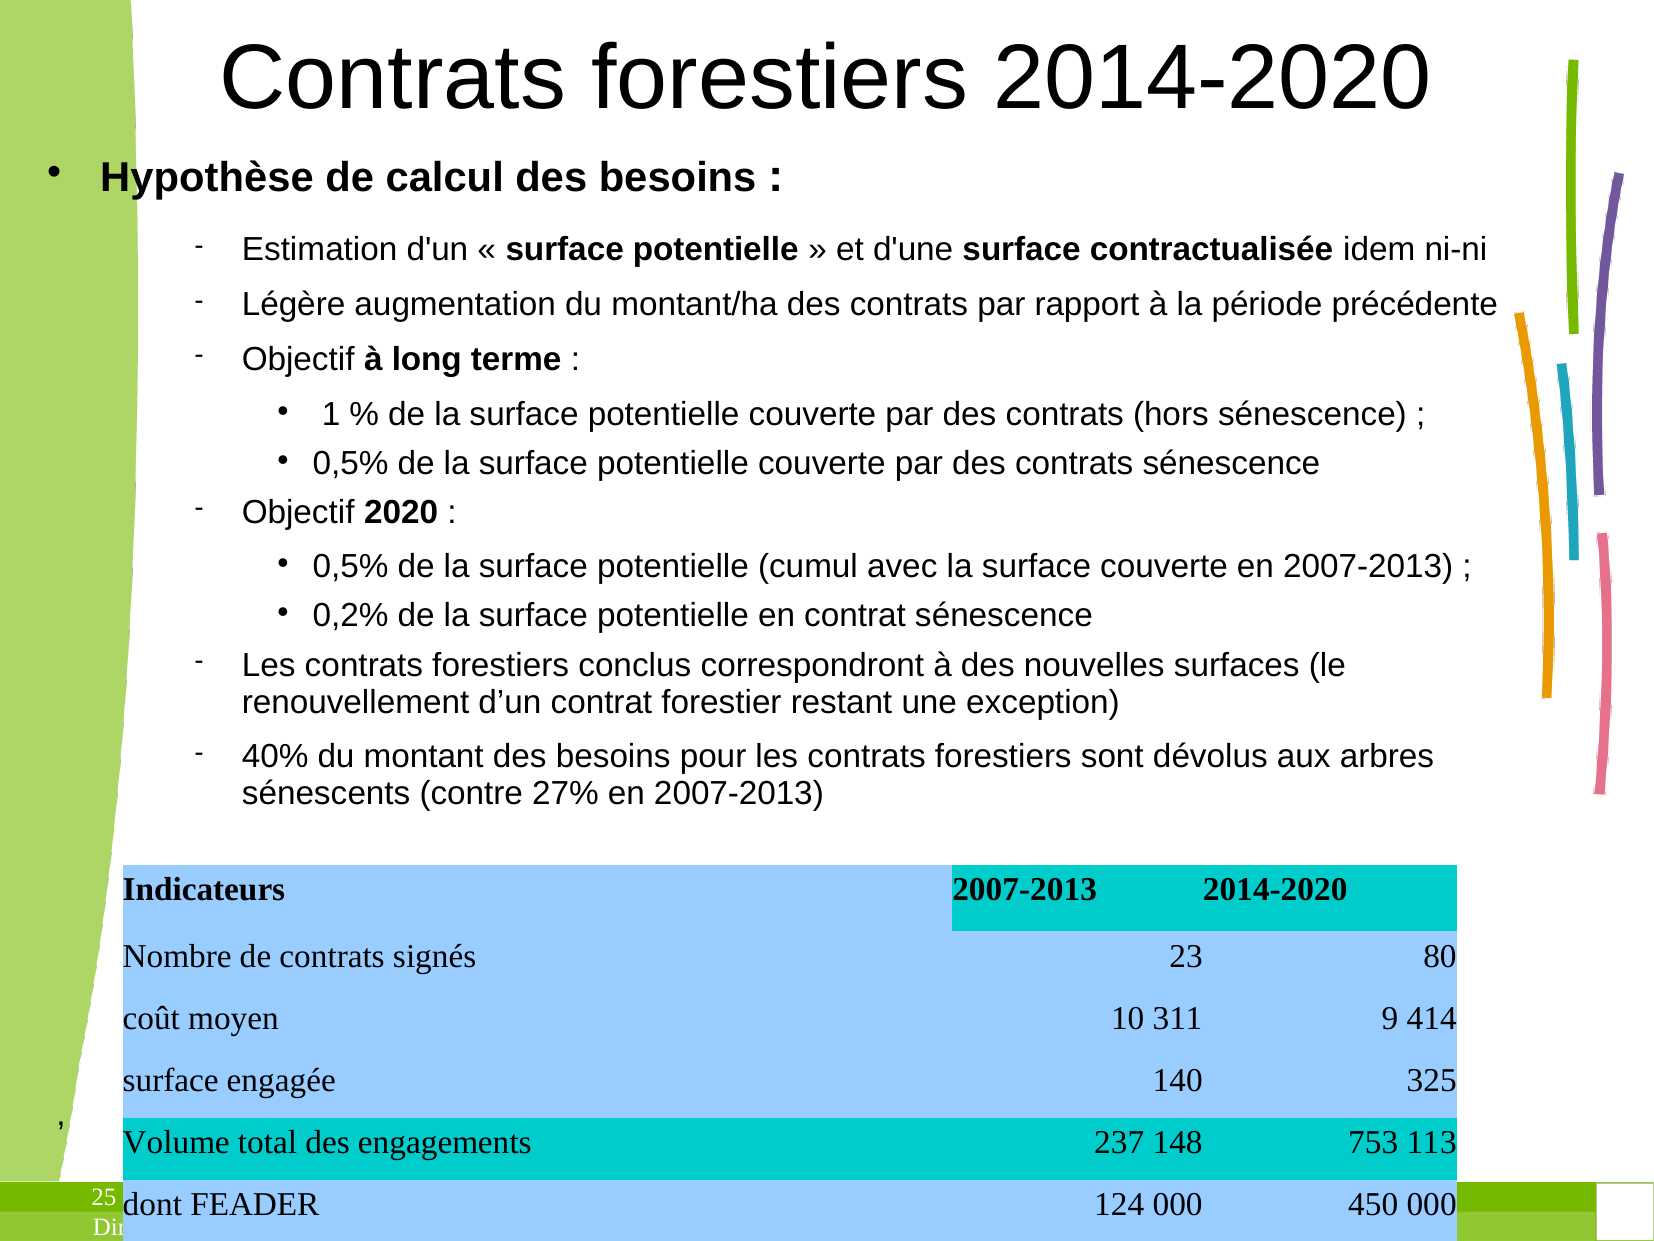

# Contrats forestiers 2014-2020
Hypothèse de calcul des besoins :
Estimation d'un « surface potentielle » et d'une surface contractualisée idem ni-ni
Légère augmentation du montant/ha des contrats par rapport à la période précédente
Objectif à long terme :
 1 % de la surface potentielle couverte par des contrats (hors sénescence) ;
0,5% de la surface potentielle couverte par des contrats sénescence
Objectif 2020 :
0,5% de la surface potentielle (cumul avec la surface couverte en 2007-2013) ;
0,2% de la surface potentielle en contrat sénescence
Les contrats forestiers conclus correspondront à des nouvelles surfaces (le renouvellement d’un contrat forestier restant une exception)
40% du montant des besoins pour les contrats forestiers sont dévolus aux arbres sénescents (contre 27% en 2007-2013)
 ,
| Indicateurs | 2007-2013 | 2014-2020 |
| --- | --- | --- |
| Nombre de contrats signés | 23 | 80 |
| coût moyen | 10 311 | 9 414 |
| surface engagée | 140 | 325 |
| Volume total des engagements | 237 148 | 753 113 |
| dont FEADER | 124 000 | 450 000 |